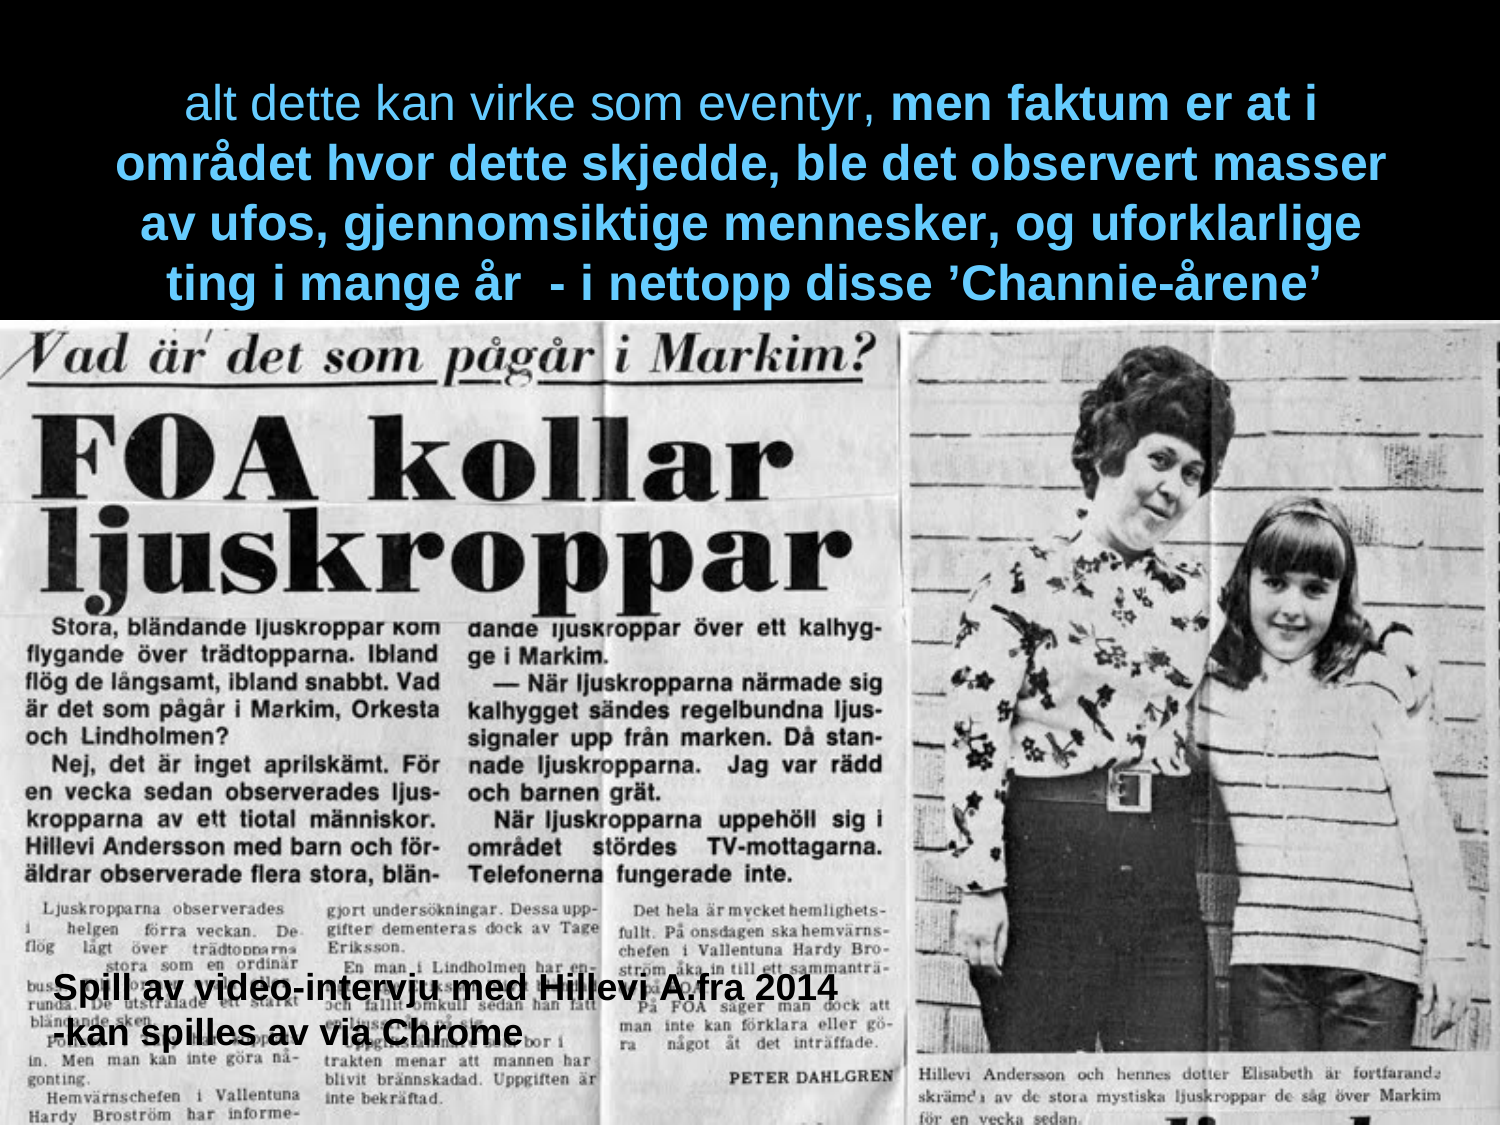

# alt dette kan virke som eventyr, men faktum er at i området hvor dette skjedde, ble det observert masser av ufos, gjennomsiktige mennesker, og uforklarlige ting i mange år - i nettopp disse ’Channie-årene’
Spill av video-intervju med Hillevi A.fra 2014
-kan spilles av via Chrome